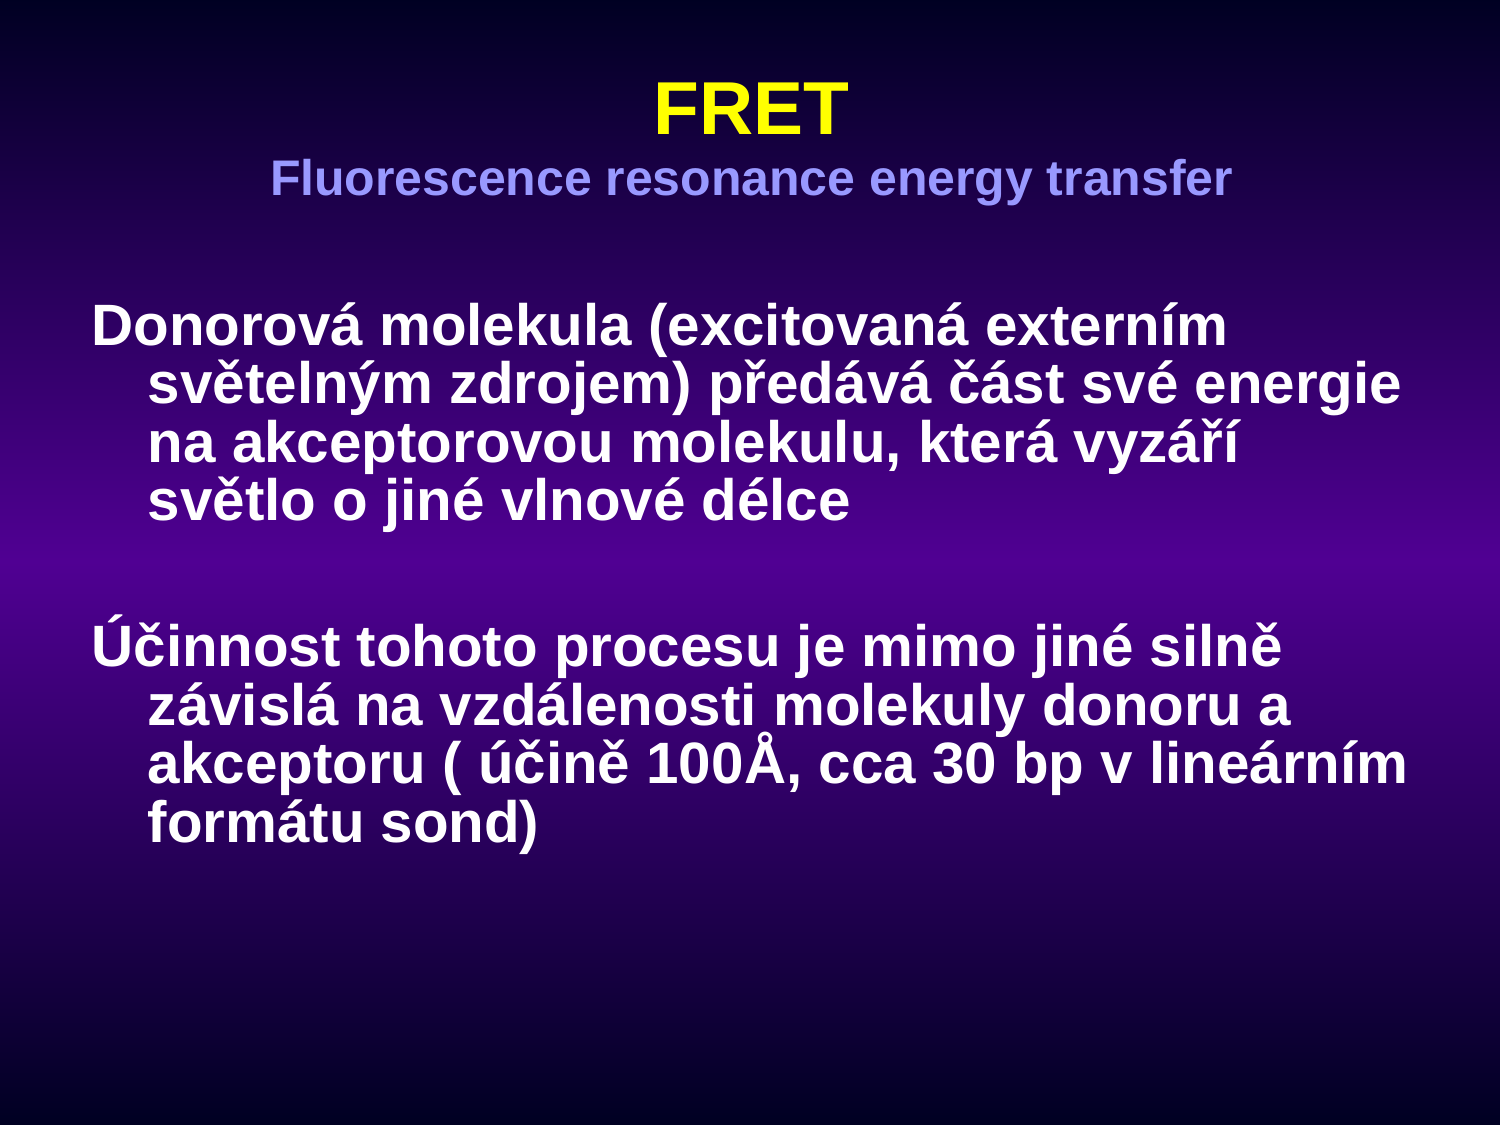

# FRET Fluorescence resonance energy transfer
Donorová molekula (excitovaná externím světelným zdrojem) předává část své energie na akceptorovou molekulu, která vyzáří světlo o jiné vlnové délce
Účinnost tohoto procesu je mimo jiné silně závislá na vzdálenosti molekuly donoru a akceptoru ( účině 100Å, cca 30 bp v lineárním formátu sond)